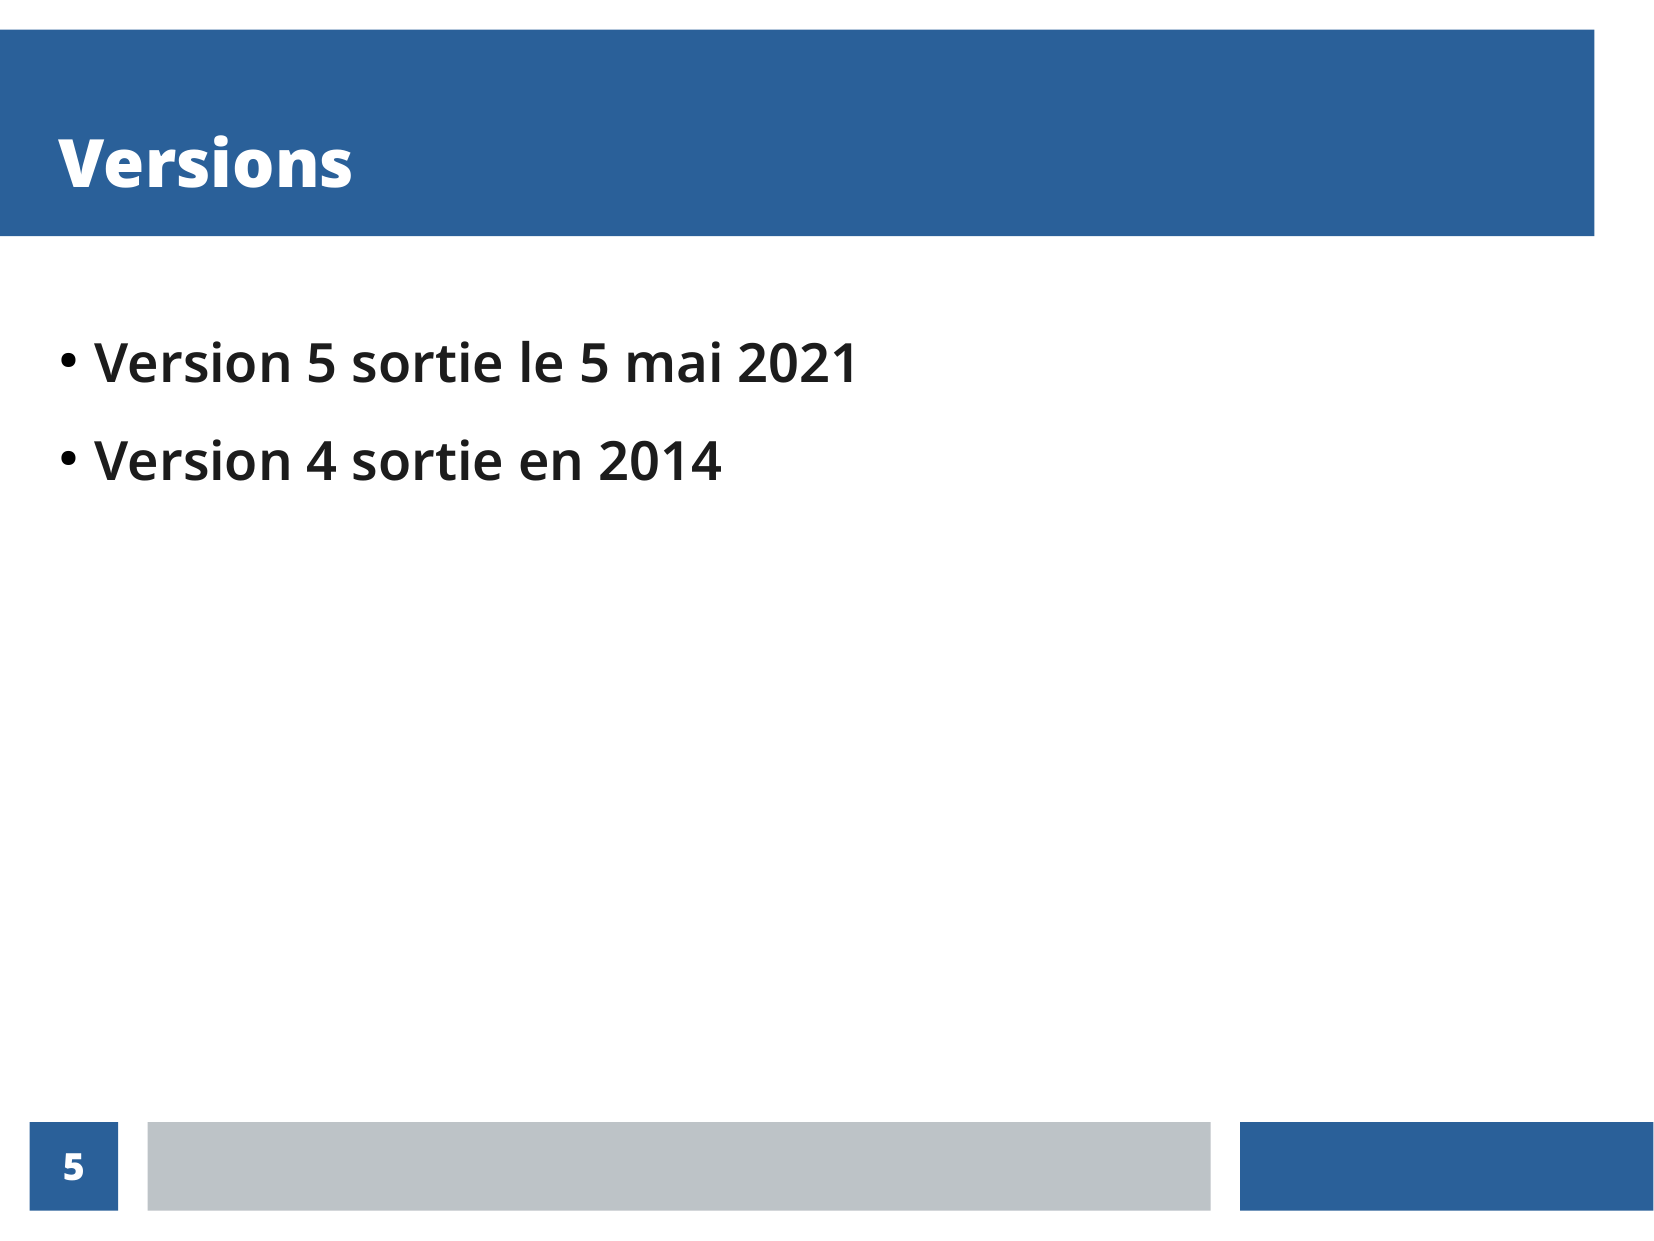

# Versions
Version 5 sortie le 5 mai 2021
Version 4 sortie en 2014
5